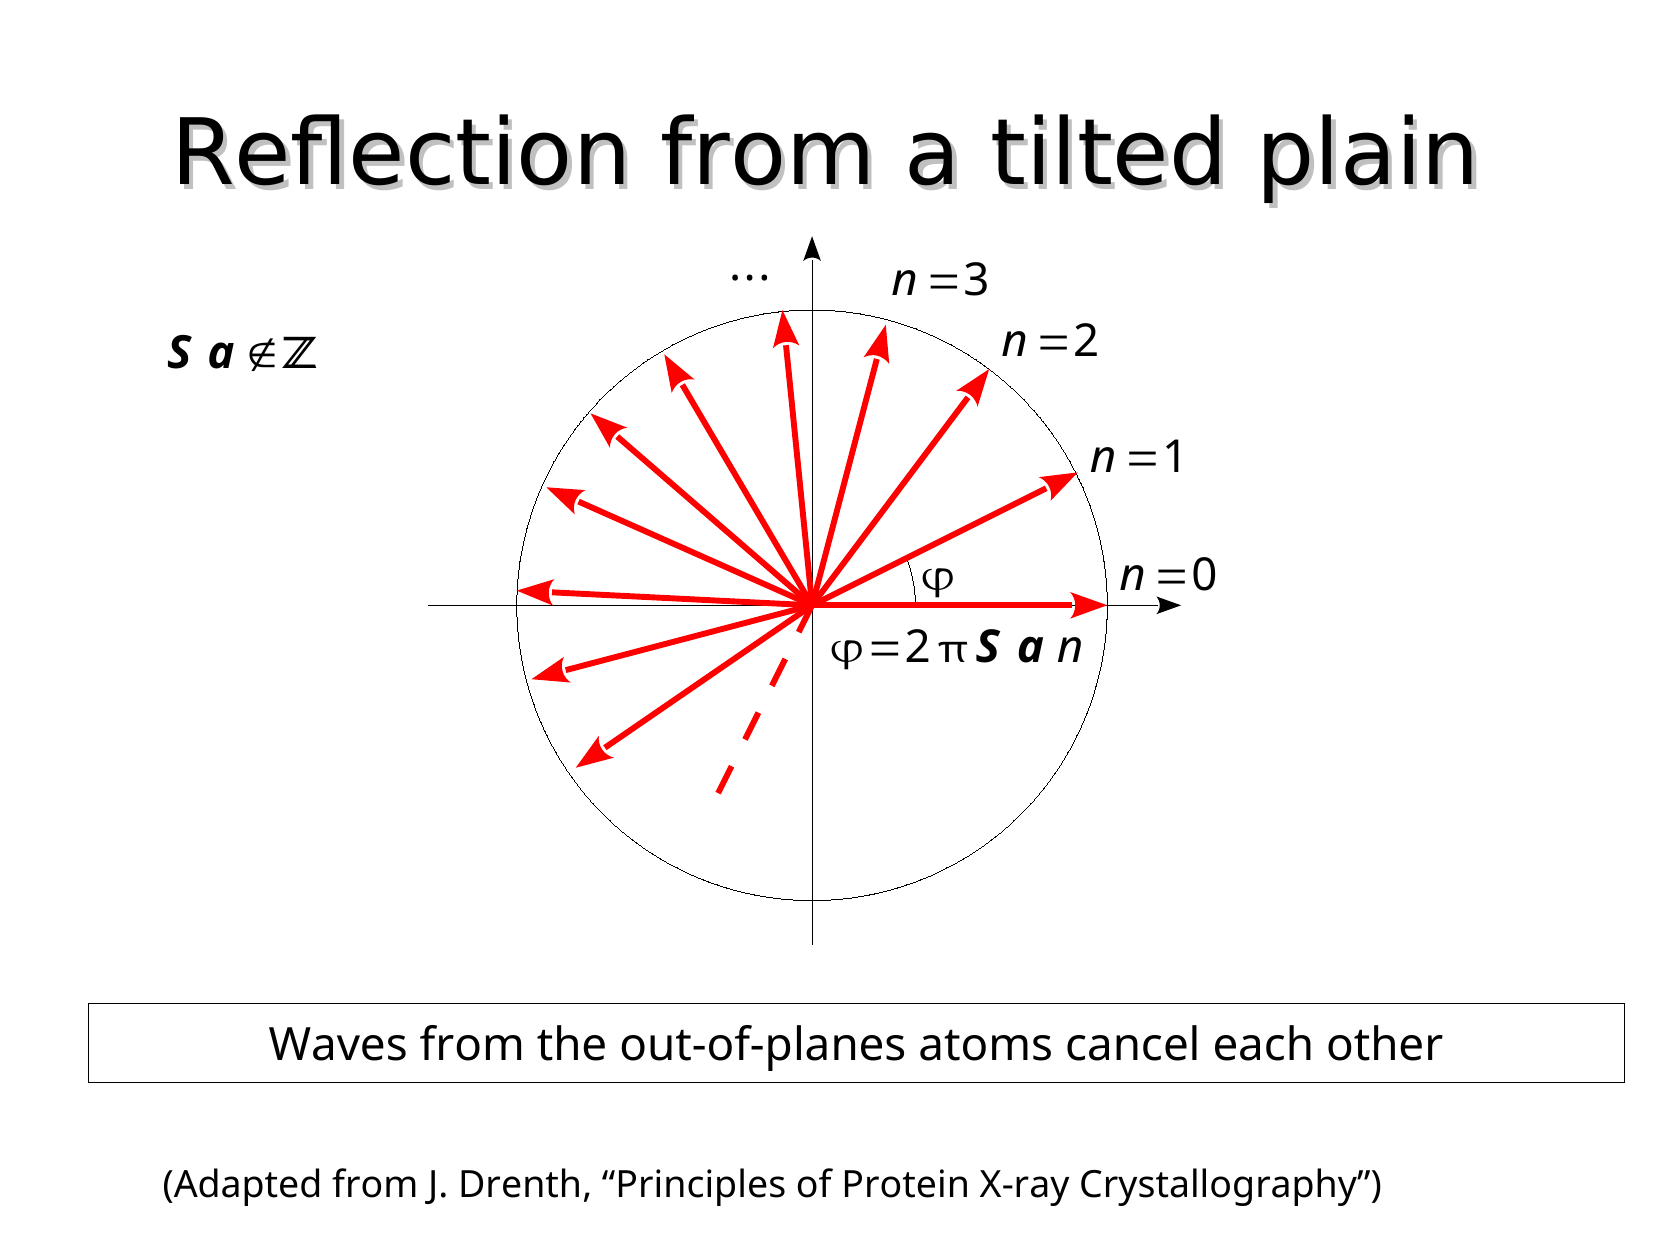

# Reflection from a tilted plain
Waves from the out-of-planes atoms cancel each other
(Adapted from J. Drenth, “Principles of Protein X-ray Crystallography”)